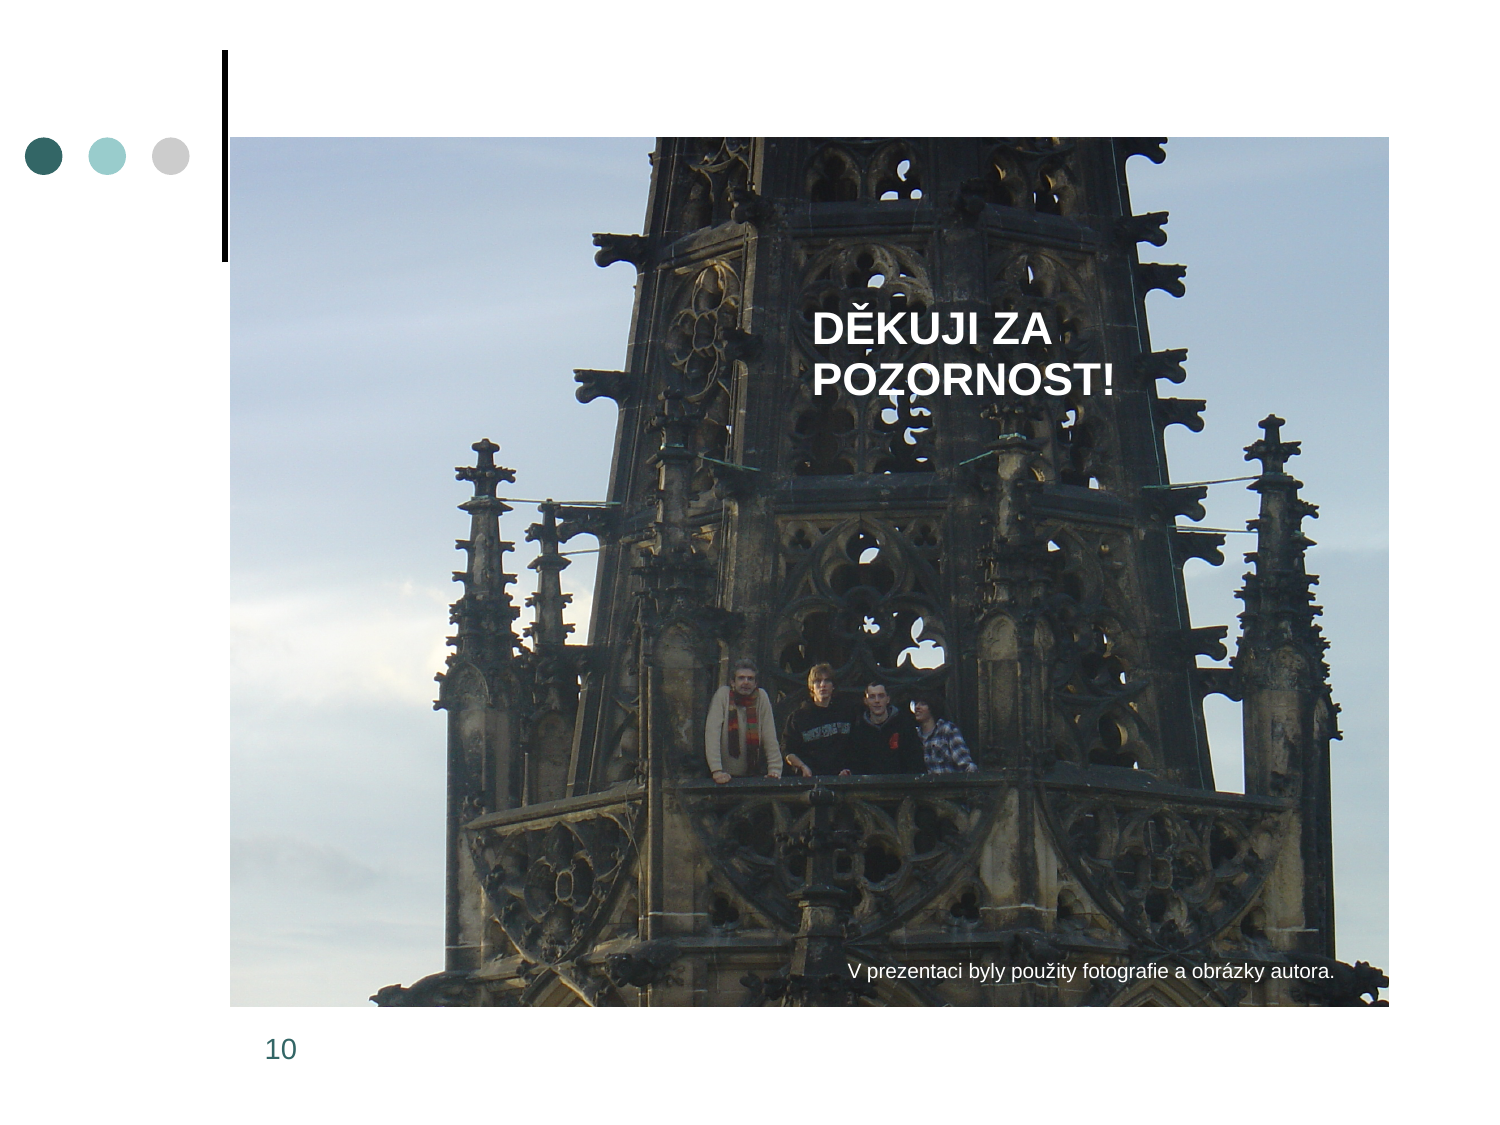

# DĚKUJI ZA POZORNOST!
V prezentaci byly použity fotografie a obrázky autora.
10